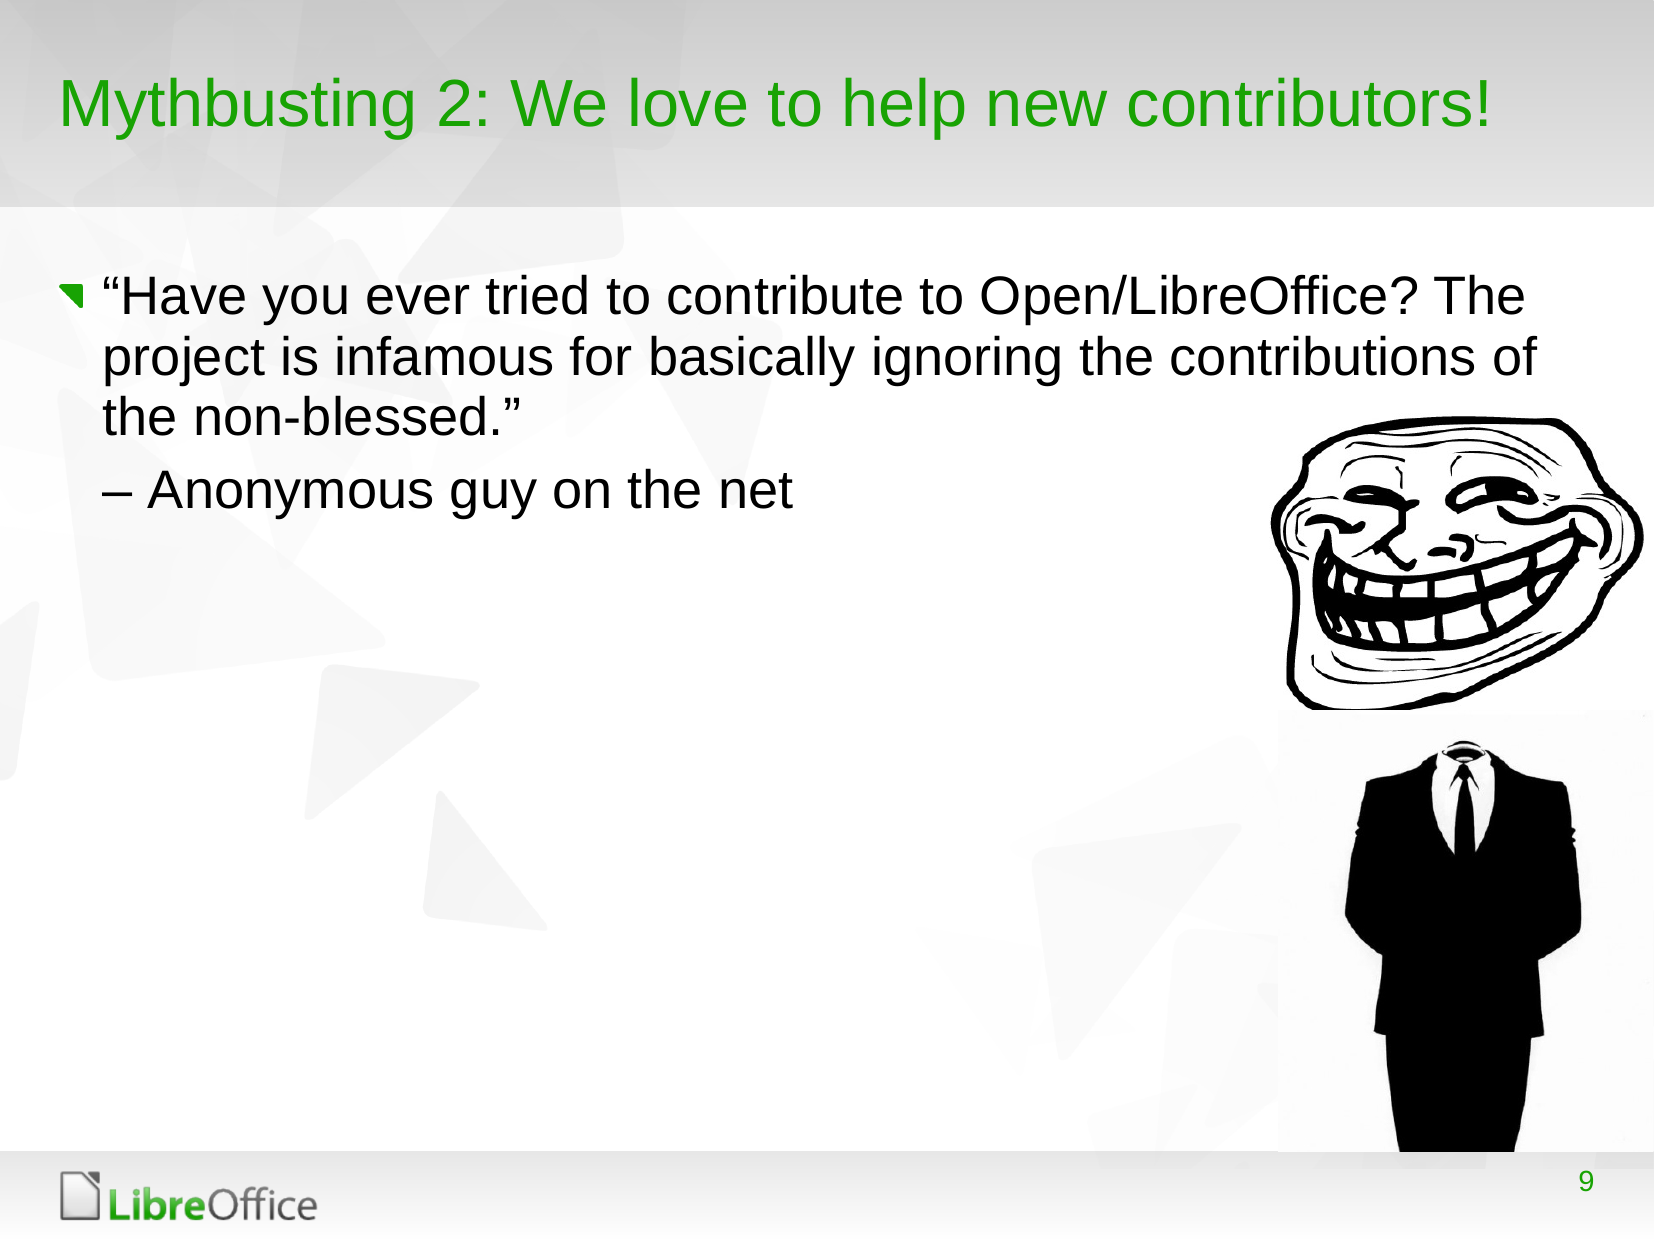

# Mythbusting 2: We love to help new contributors!
“Have you ever tried to contribute to Open/LibreOffice? The project is infamous for basically ignoring the contributions of the non-blessed.”
– Anonymous guy on the net
9